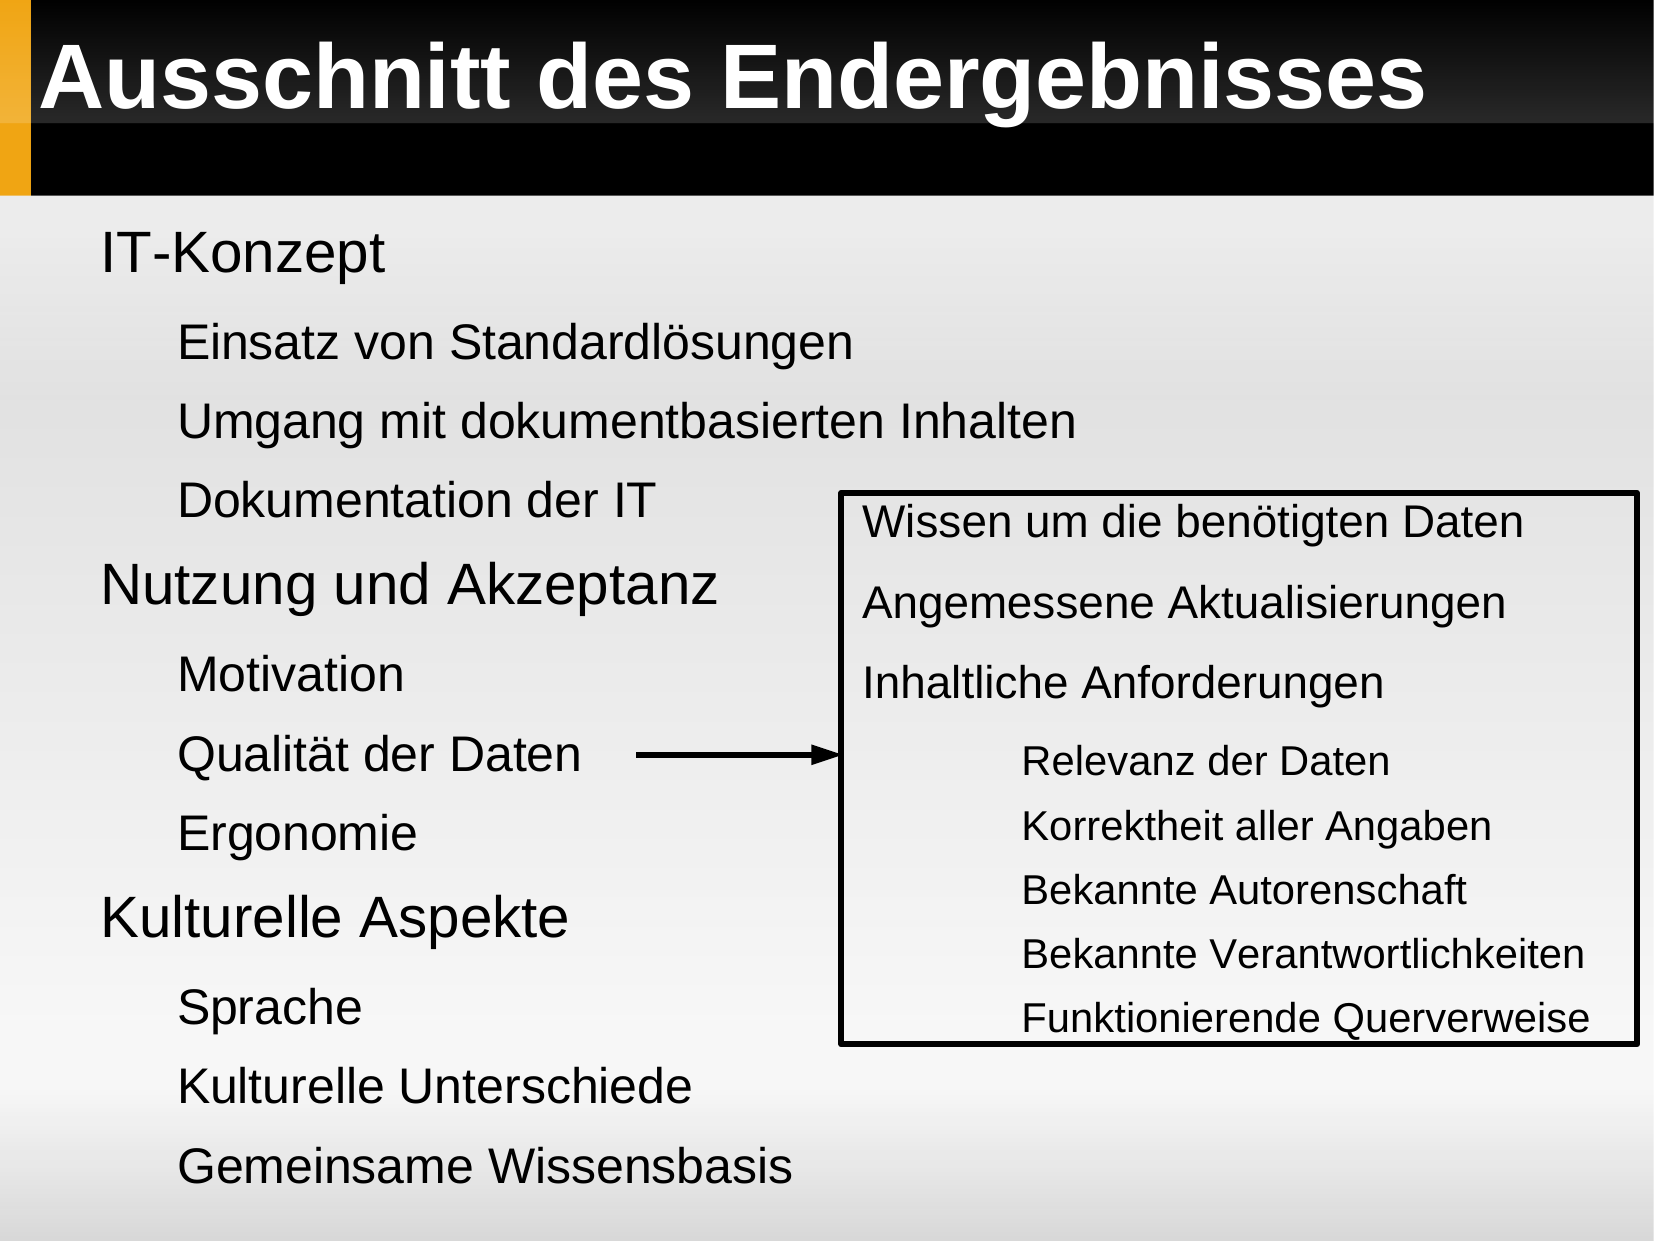

Ausschnitt des Endergebnisses
# IT-Konzept
Einsatz von Standardlösungen
Umgang mit dokumentbasierten Inhalten
Dokumentation der IT
Nutzung und Akzeptanz
Motivation
Qualität der Daten
Ergonomie
Kulturelle Aspekte
Sprache
Kulturelle Unterschiede
Gemeinsame Wissensbasis
Wissen um die benötigten Daten
Angemessene Aktualisierungen
Inhaltliche Anforderungen
Relevanz der Daten
Korrektheit aller Angaben
Bekannte Autorenschaft
Bekannte Verantwortlichkeiten
Funktionierende Querverweise